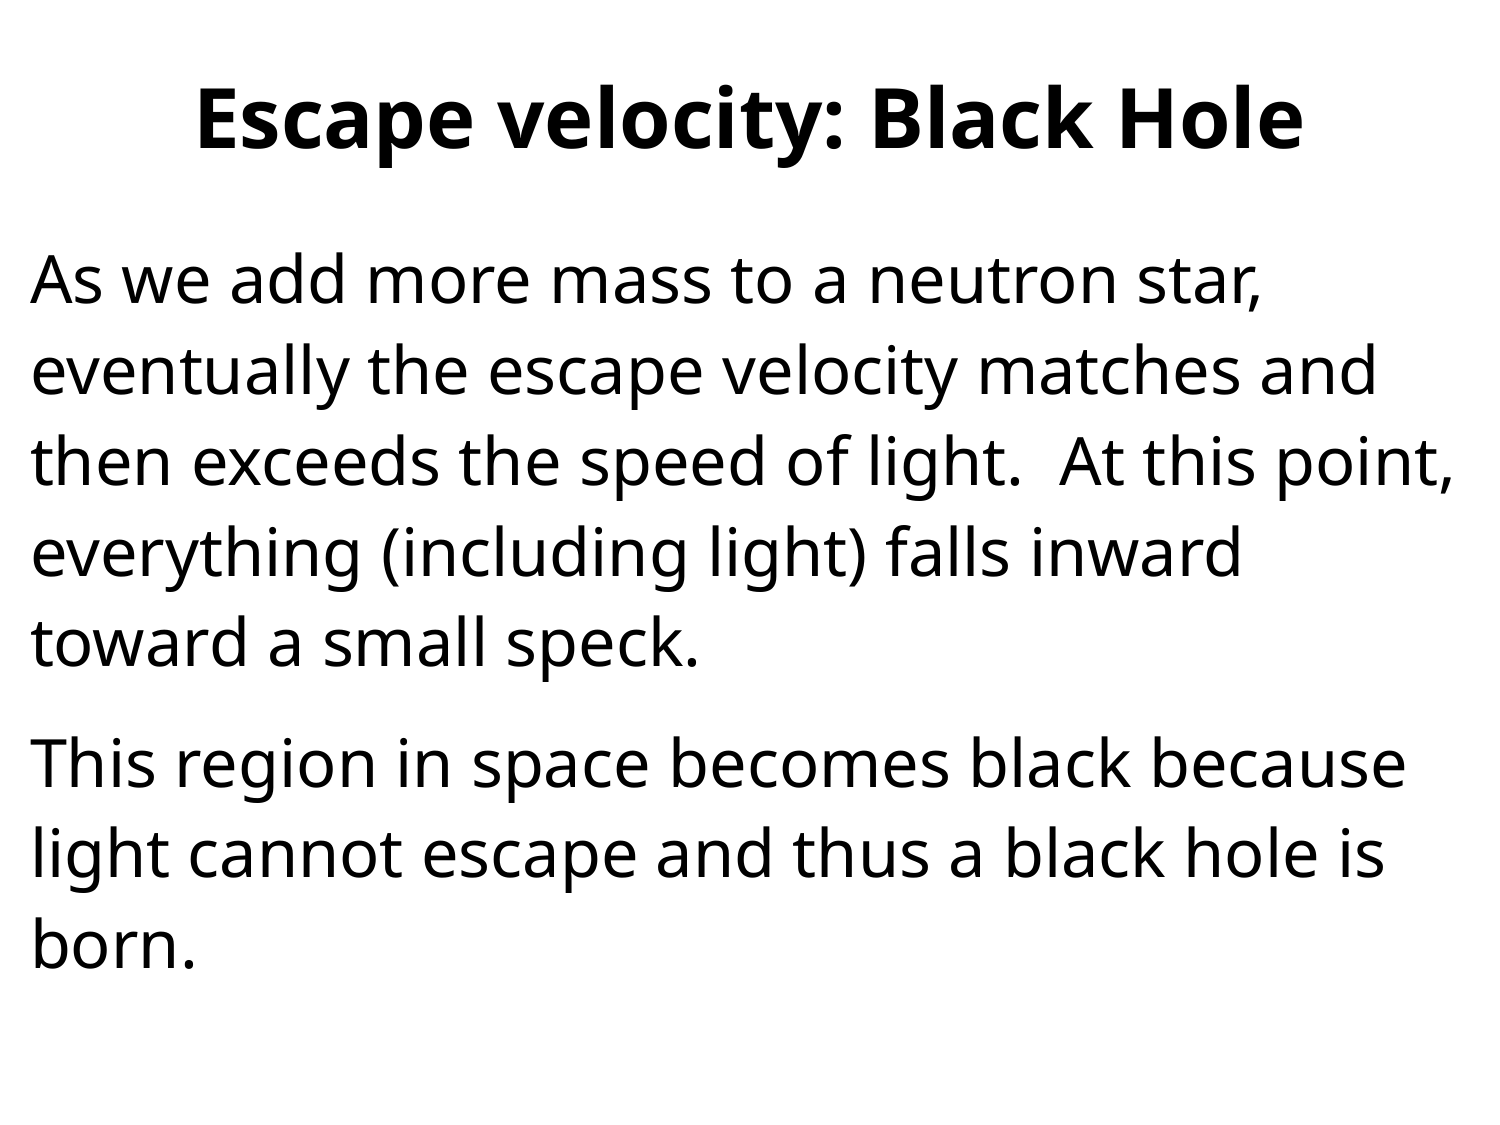

# Escape velocity: Black Hole
As we add more mass to a neutron star, eventually the escape velocity matches and then exceeds the speed of light. At this point, everything (including light) falls inward toward a small speck.
This region in space becomes black because light cannot escape and thus a black hole is born.